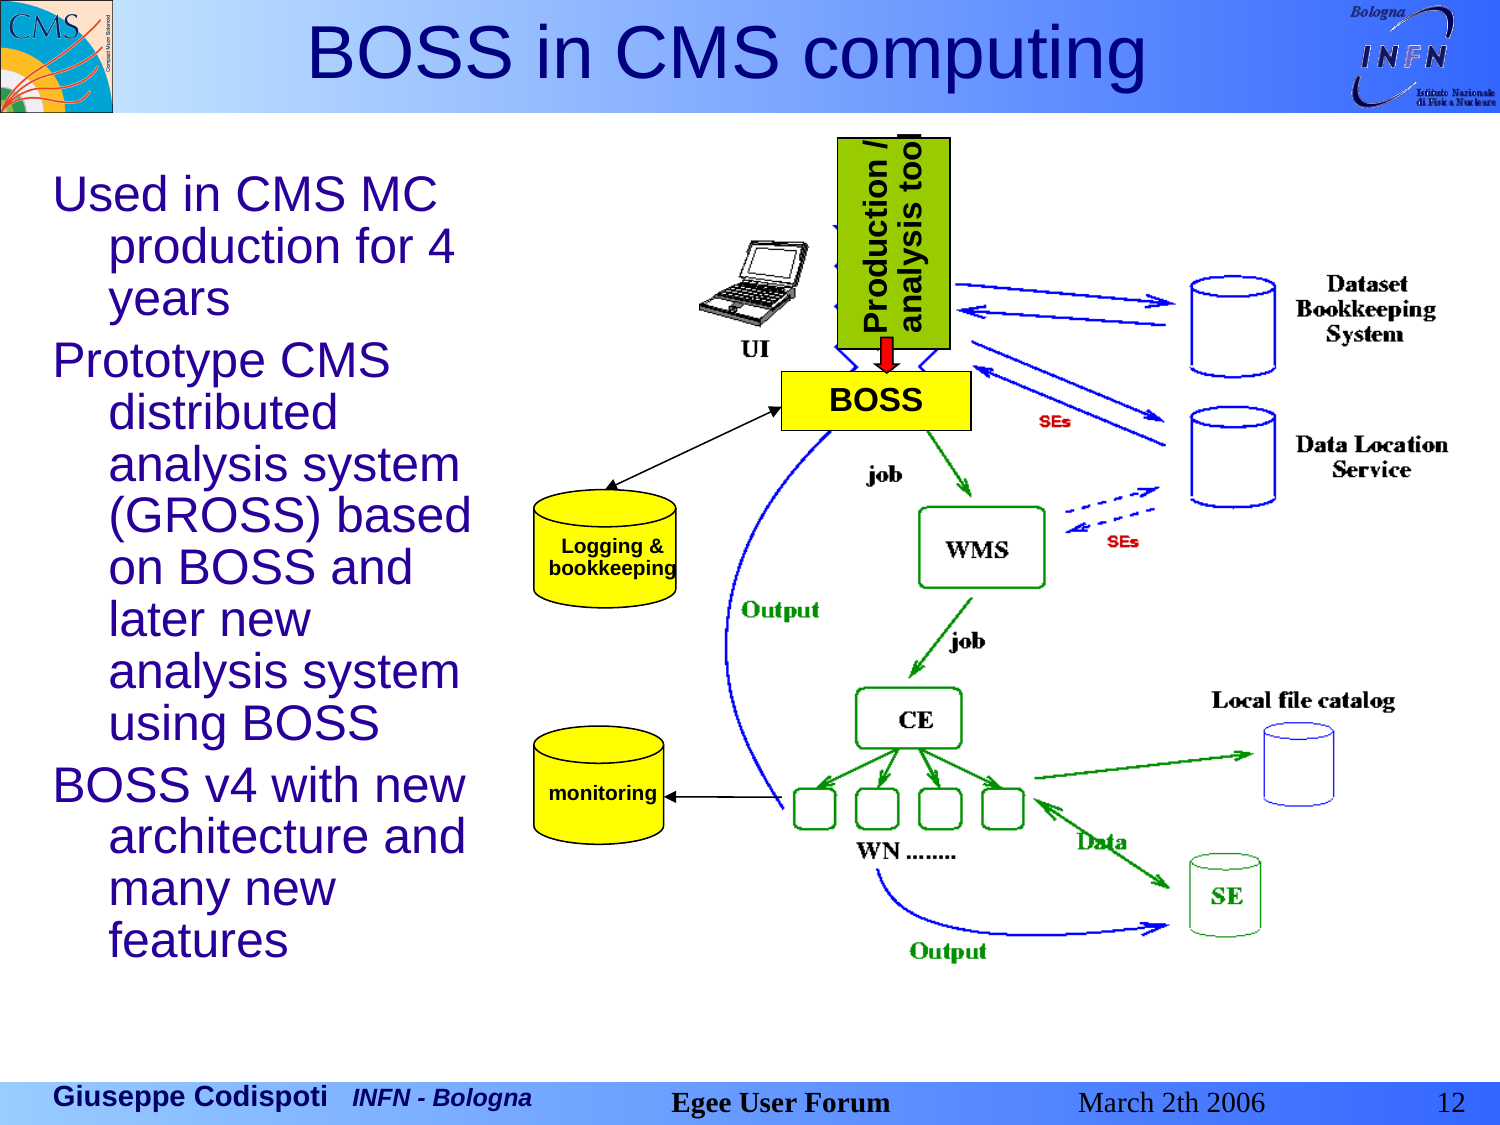

# BOSS in CMS computing
Used in CMS MC production for 4 years
Prototype CMS distributed analysis system (GROSS) based on BOSS and later new analysis system using BOSS
BOSS v4 with new architecture and many new features
Production /
analysis tool
BOSS
Logging &
bookkeeping
monitoring
Egee User Forum
March 2th 2006
12